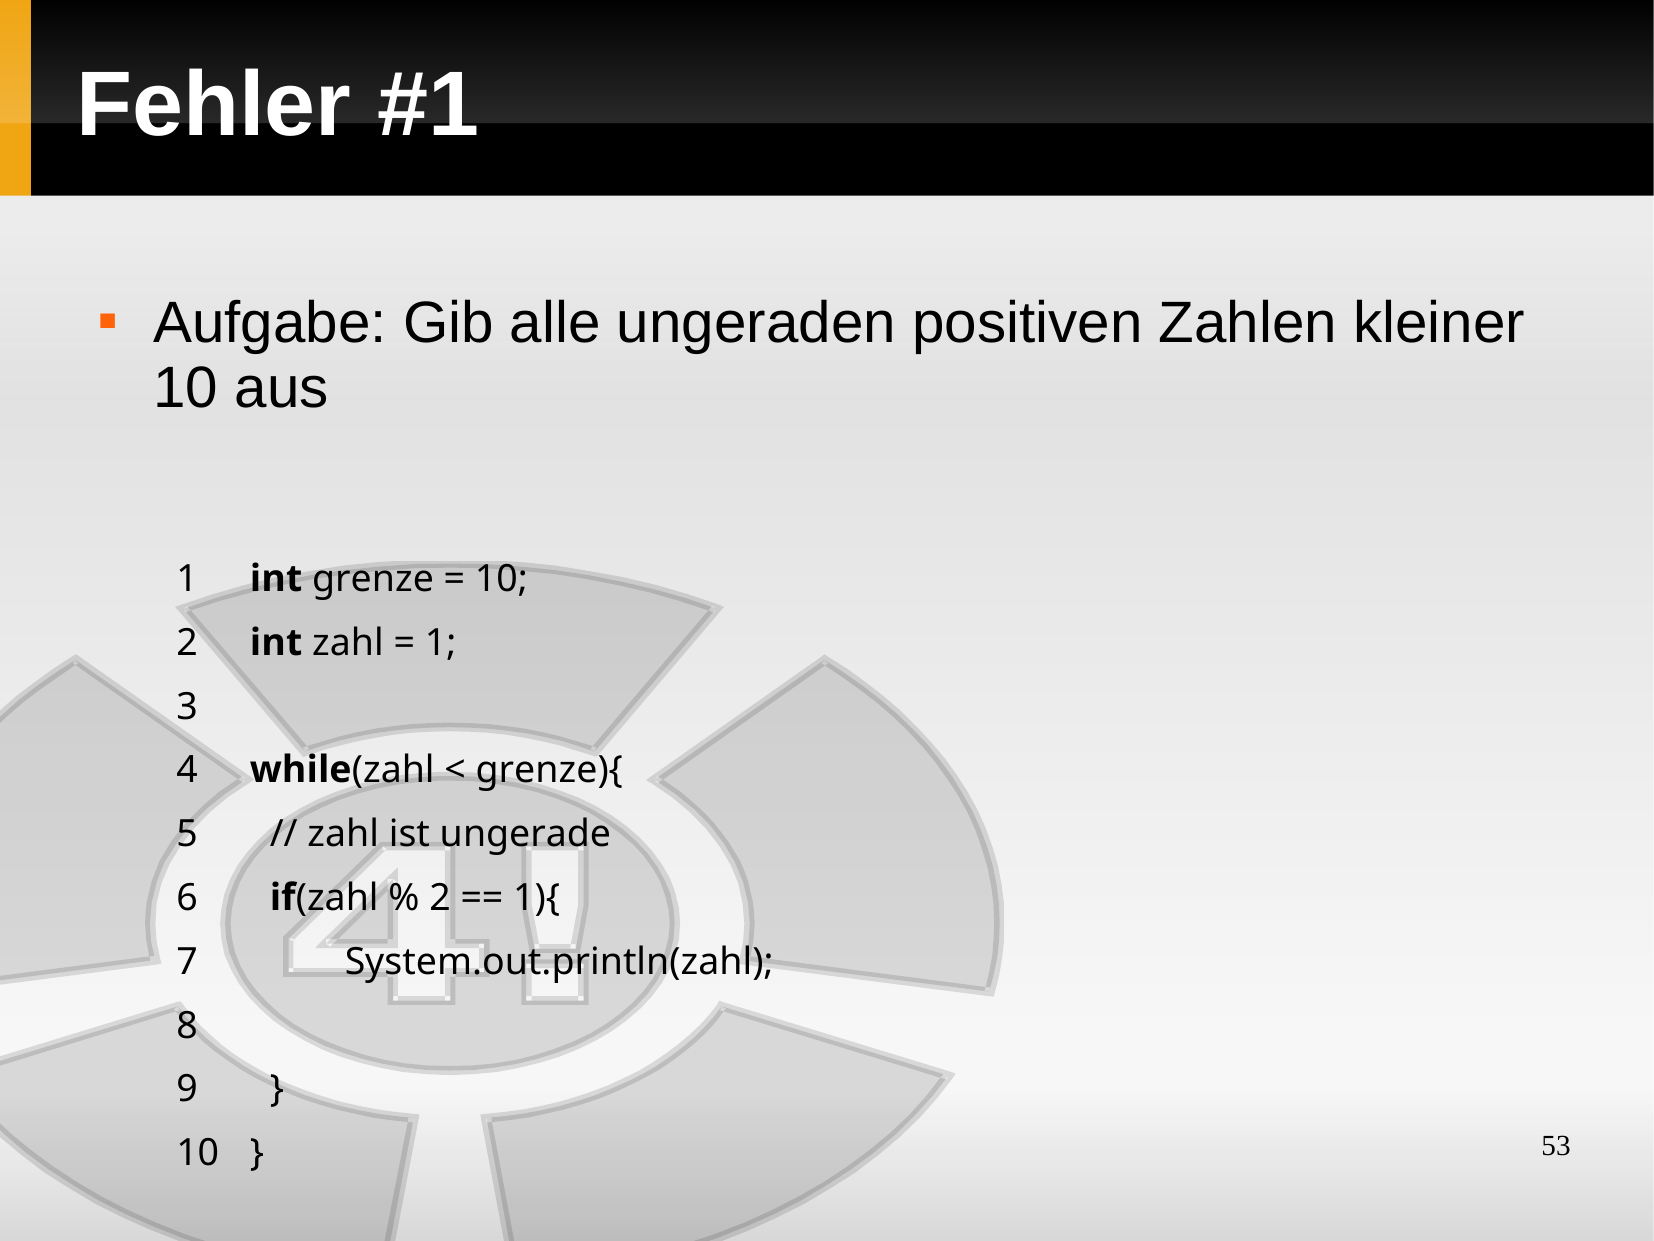

# Fehler #1
Aufgabe: Gib alle ungeraden positiven Zahlen kleiner 10 aus
1	int grenze = 10;
2	int zahl = 1;
3
4	while(zahl < grenze){
5	// zahl ist ungerade
6	if(zahl % 2 == 1){
7		System.out.println(zahl);
8
9	}
10	}
53